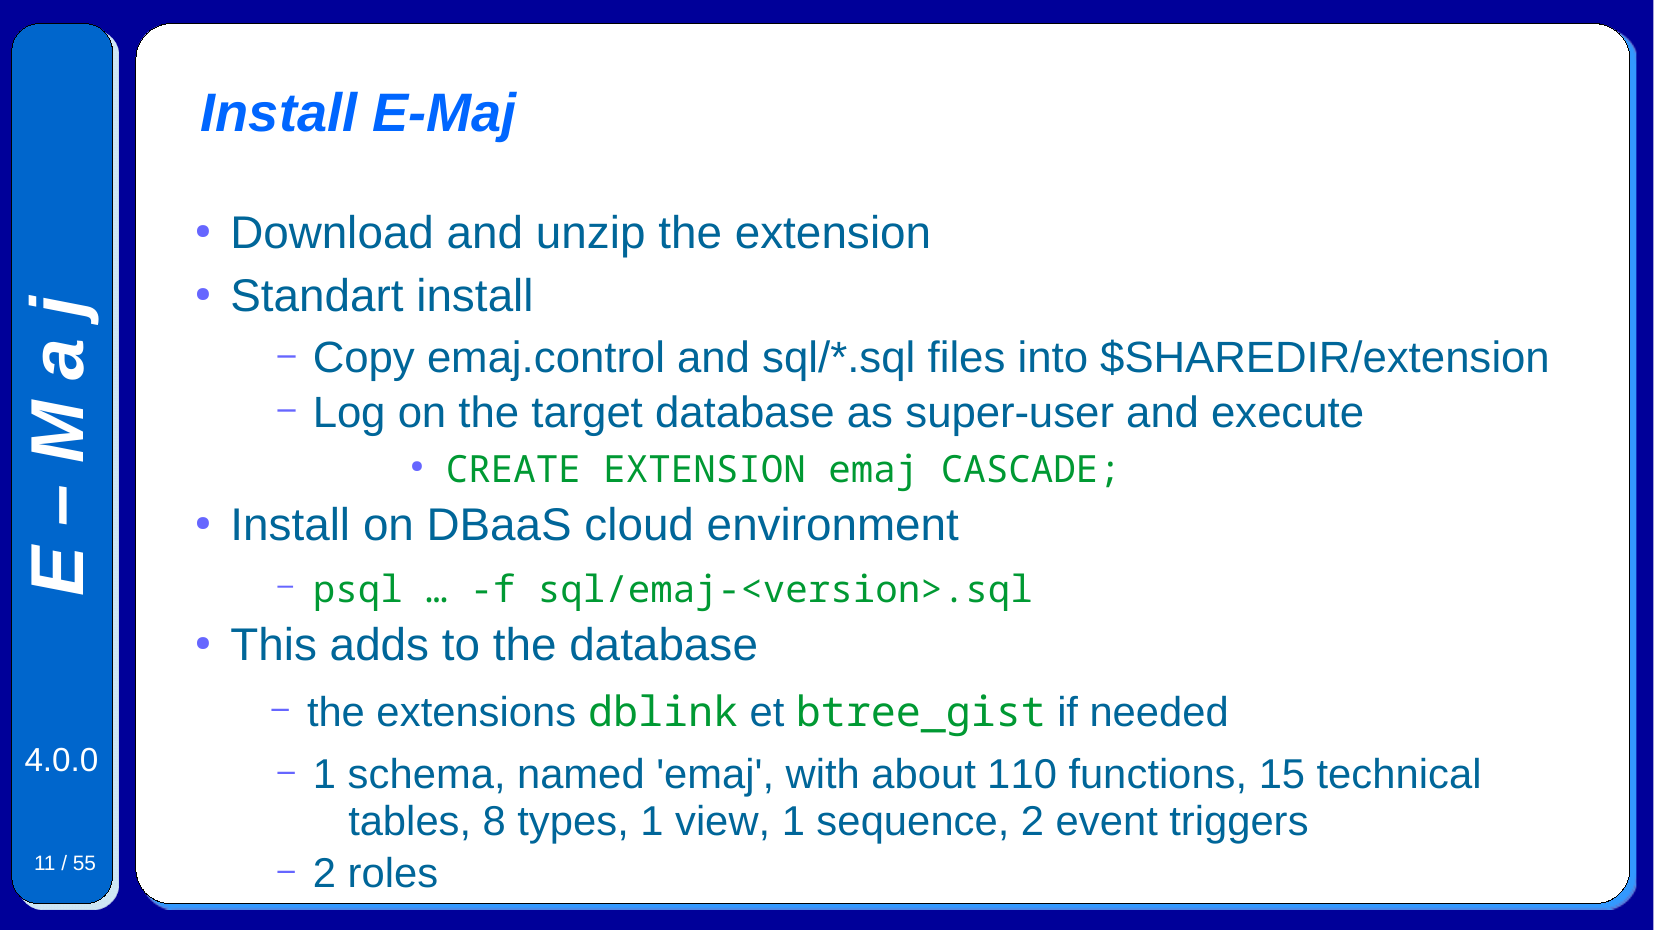

# Install E-Maj
Download and unzip the extension
Standart install
Copy emaj.control and sql/*.sql files into $SHAREDIR/extension
Log on the target database as super-user and execute
CREATE EXTENSION emaj CASCADE;
Install on DBaaS cloud environment
psql … -f sql/emaj-<version>.sql
This adds to the database
the extensions dblink et btree_gist if needed
1 schema, named 'emaj', with about 110 functions, 15 technical tables, 8 types, 1 view, 1 sequence, 2 event triggers
2 roles